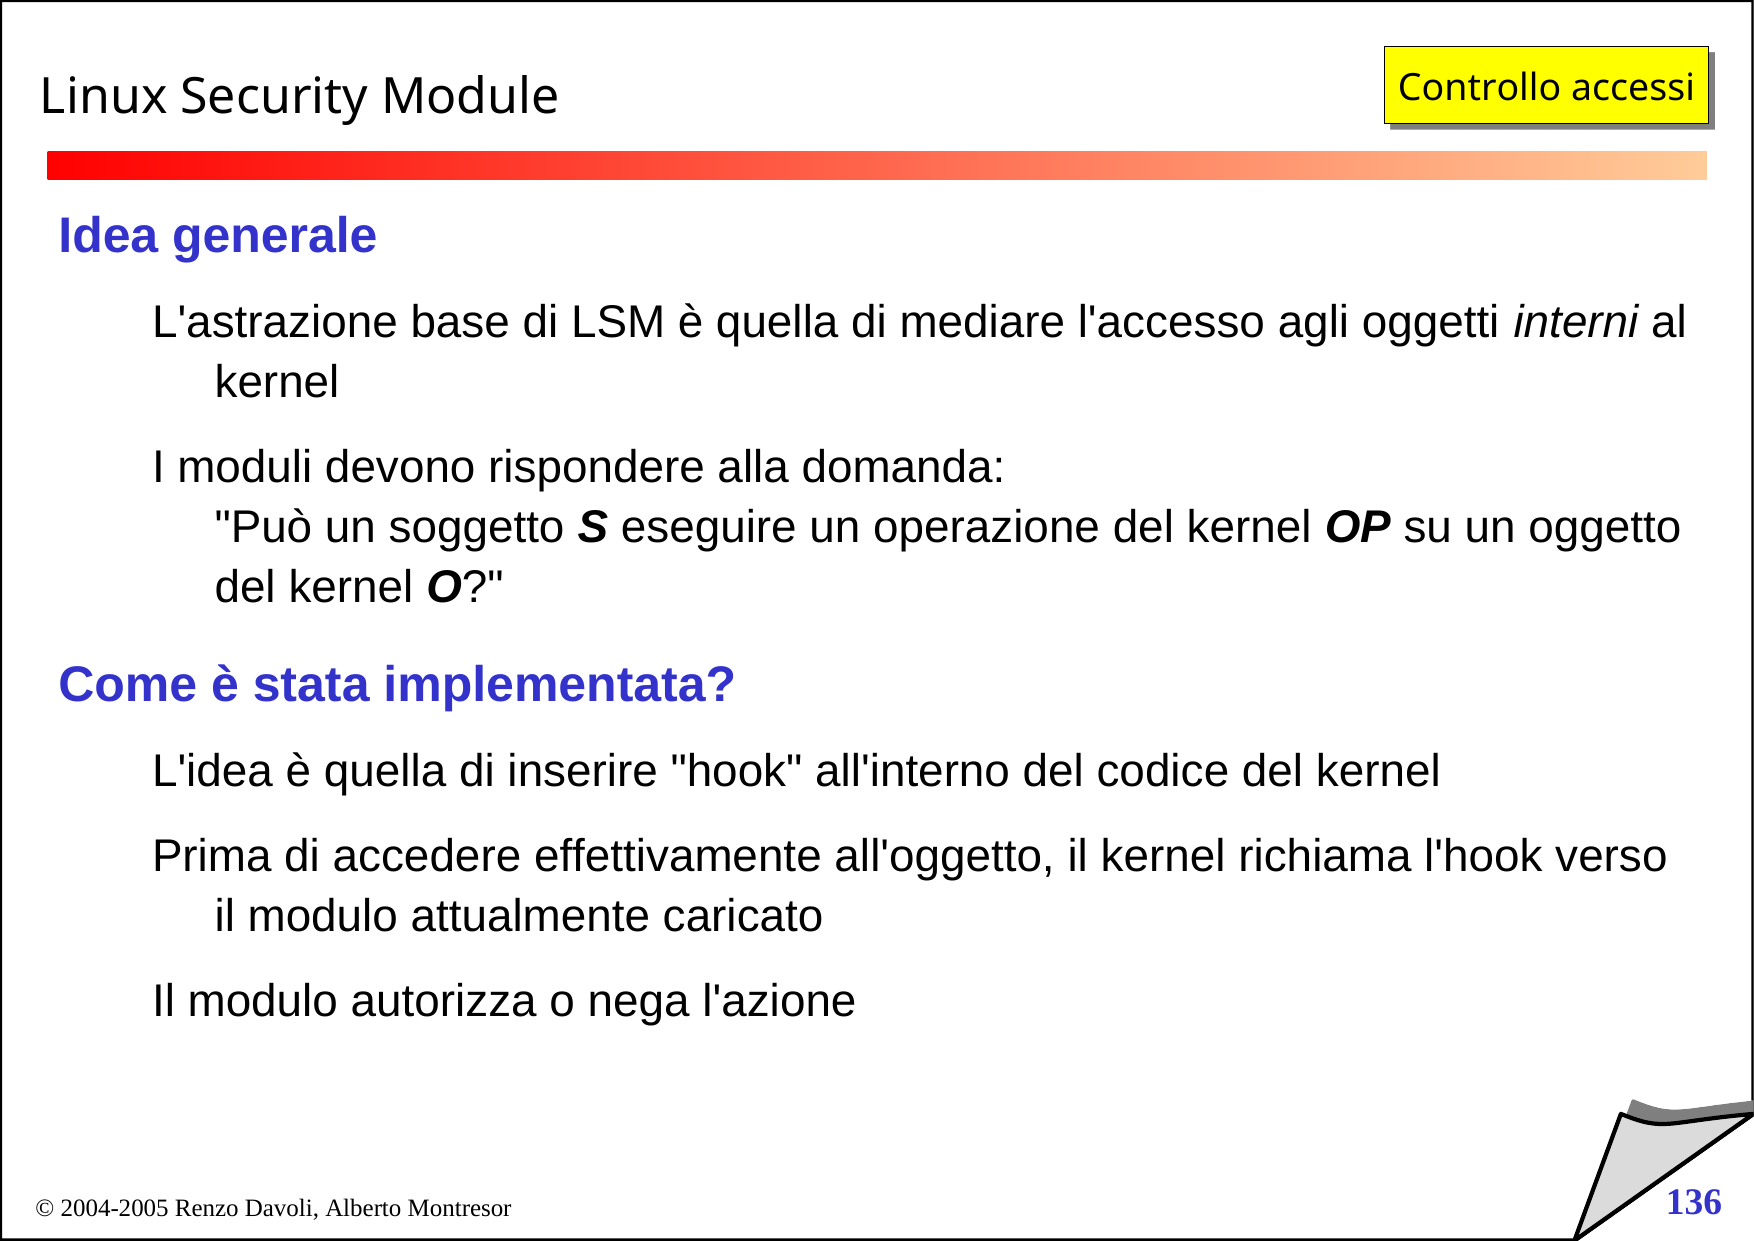

Controllo accessi
# Linux Security Module
Idea generale
L'astrazione base di LSM è quella di mediare l'accesso agli oggetti interni al kernel
I moduli devono rispondere alla domanda:
"Può un soggetto S eseguire un operazione del kernel OP su un oggetto del kernel O?"
Come è stata implementata?
L'idea è quella di inserire "hook" all'interno del codice del kernel
Prima di accedere effettivamente all'oggetto, il kernel richiama l'hook verso il modulo attualmente caricato
Il modulo autorizza o nega l'azione